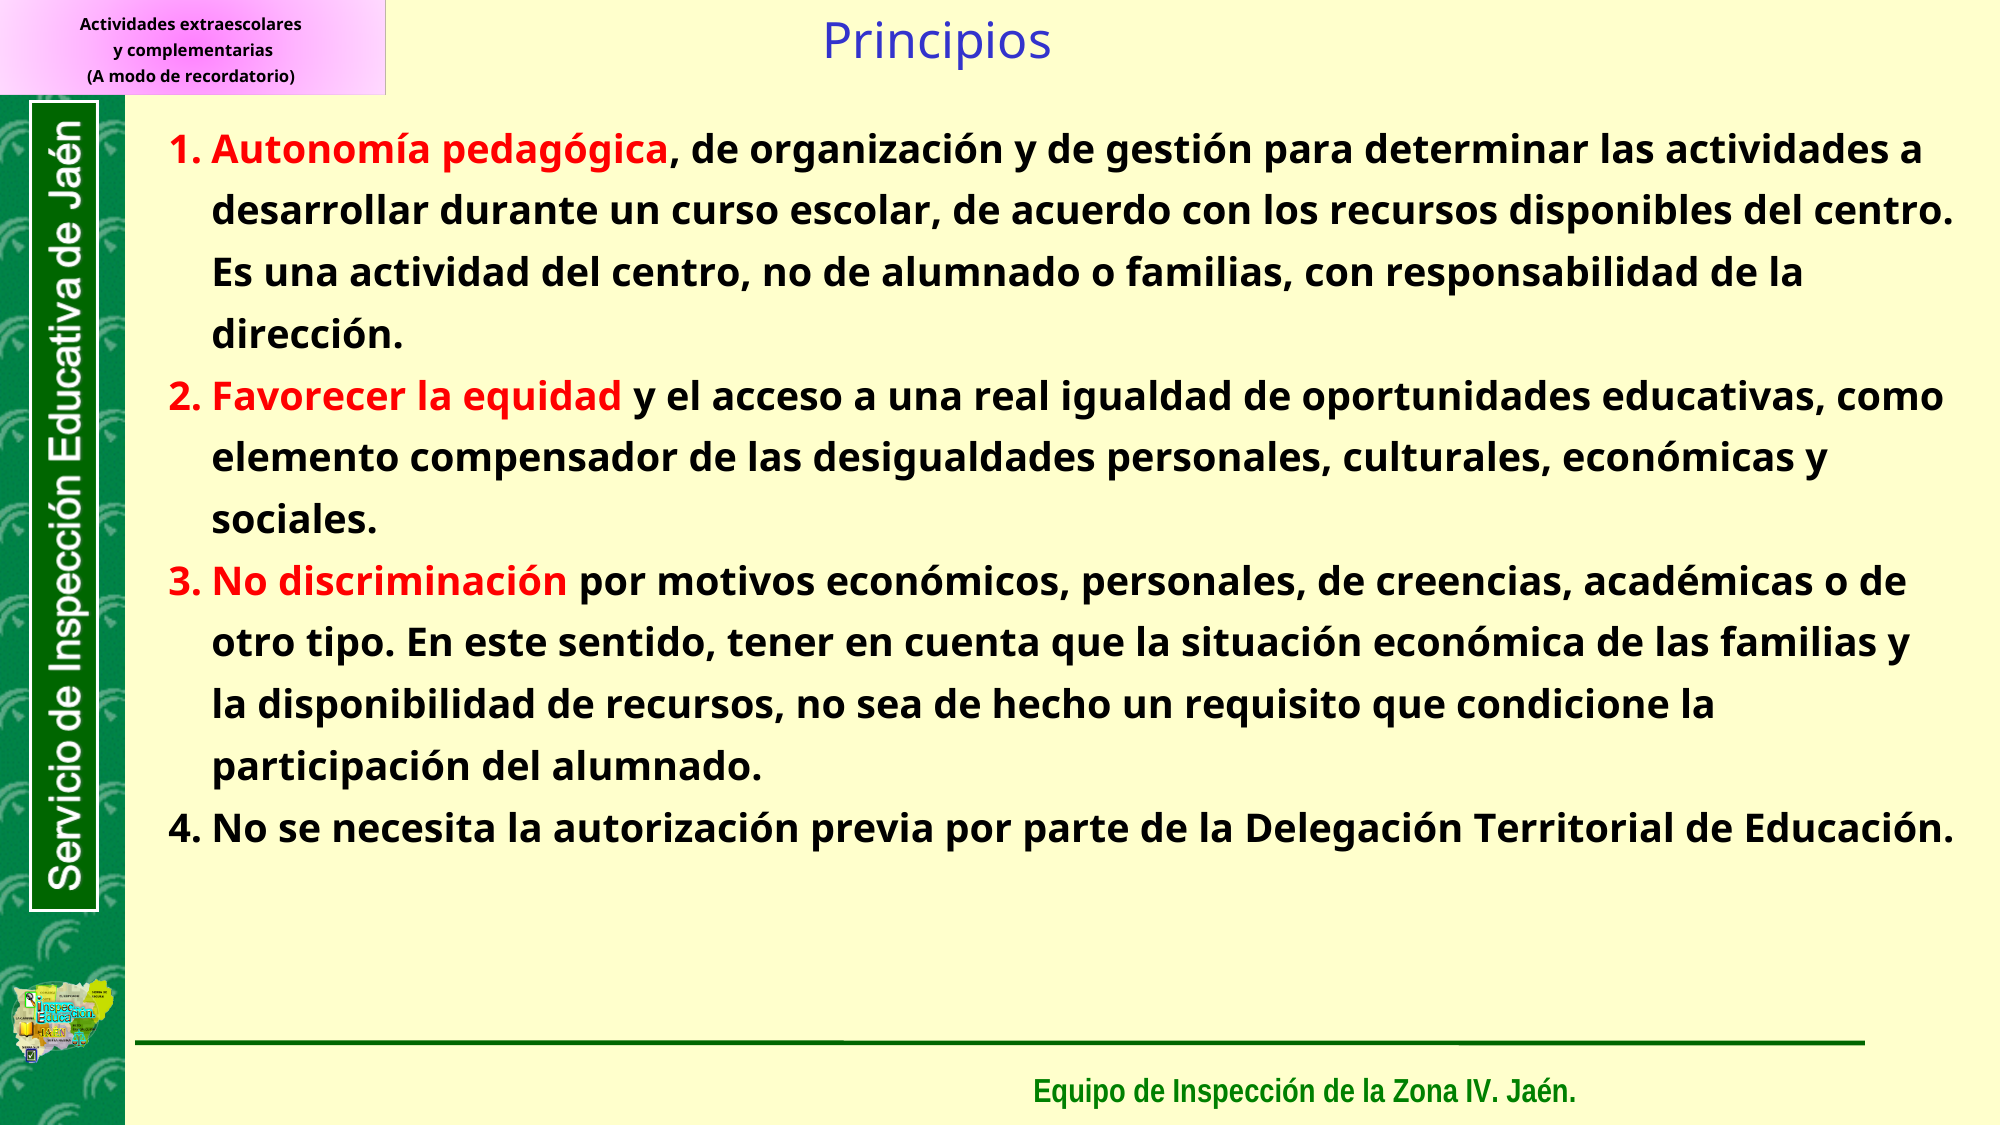

Principios
Actividades extraescolares
y complementarias
(A modo de recordatorio)
Autonomía pedagógica, de organización y de gestión para determinar las actividades a desarrollar durante un curso escolar, de acuerdo con los recursos disponibles del centro. Es una actividad del centro, no de alumnado o familias, con responsabilidad de la dirección.
Favorecer la equidad y el acceso a una real igualdad de oportunidades educativas, como elemento compensador de las desigualdades personales, culturales, económicas y sociales.
No discriminación por motivos económicos, personales, de creencias, académicas o de otro tipo. En este sentido, tener en cuenta que la situación económica de las familias y la disponibilidad de recursos, no sea de hecho un requisito que condicione la participación del alumnado.
No se necesita la autorización previa por parte de la Delegación Territorial de Educación.
Equipo de Inspección de la Zona IV. Jaén.